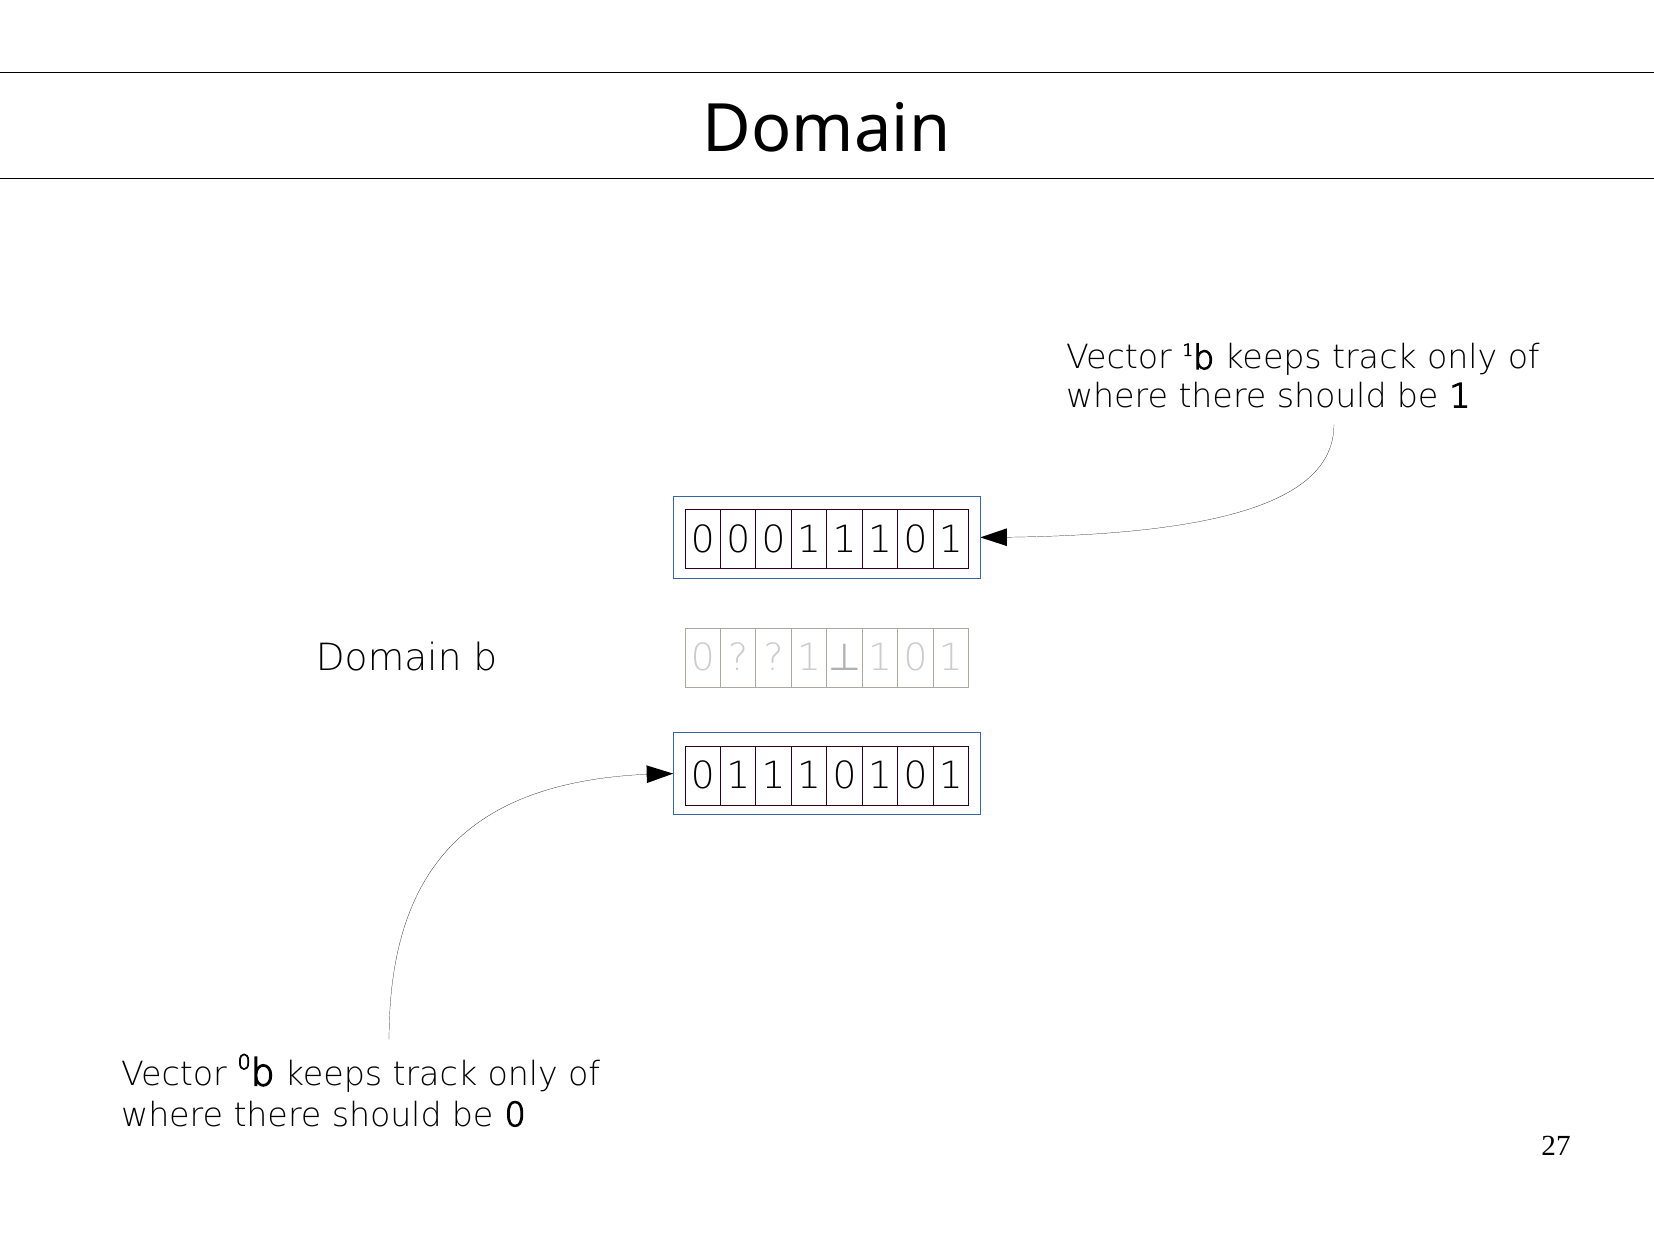

Where they don't know, they fill with the other value. So the
1B has 0 everywhere else and 0B has 1 everywhere else.
Domain
Vector 1b keeps track only of where there should be 1
0
0
0
1
1
1
0
1
0
?
?
1
⊥
1
0
1
Domain b
0
1
1
1
0
1
0
1
Vector 0b keeps track only of where there should be 0
27